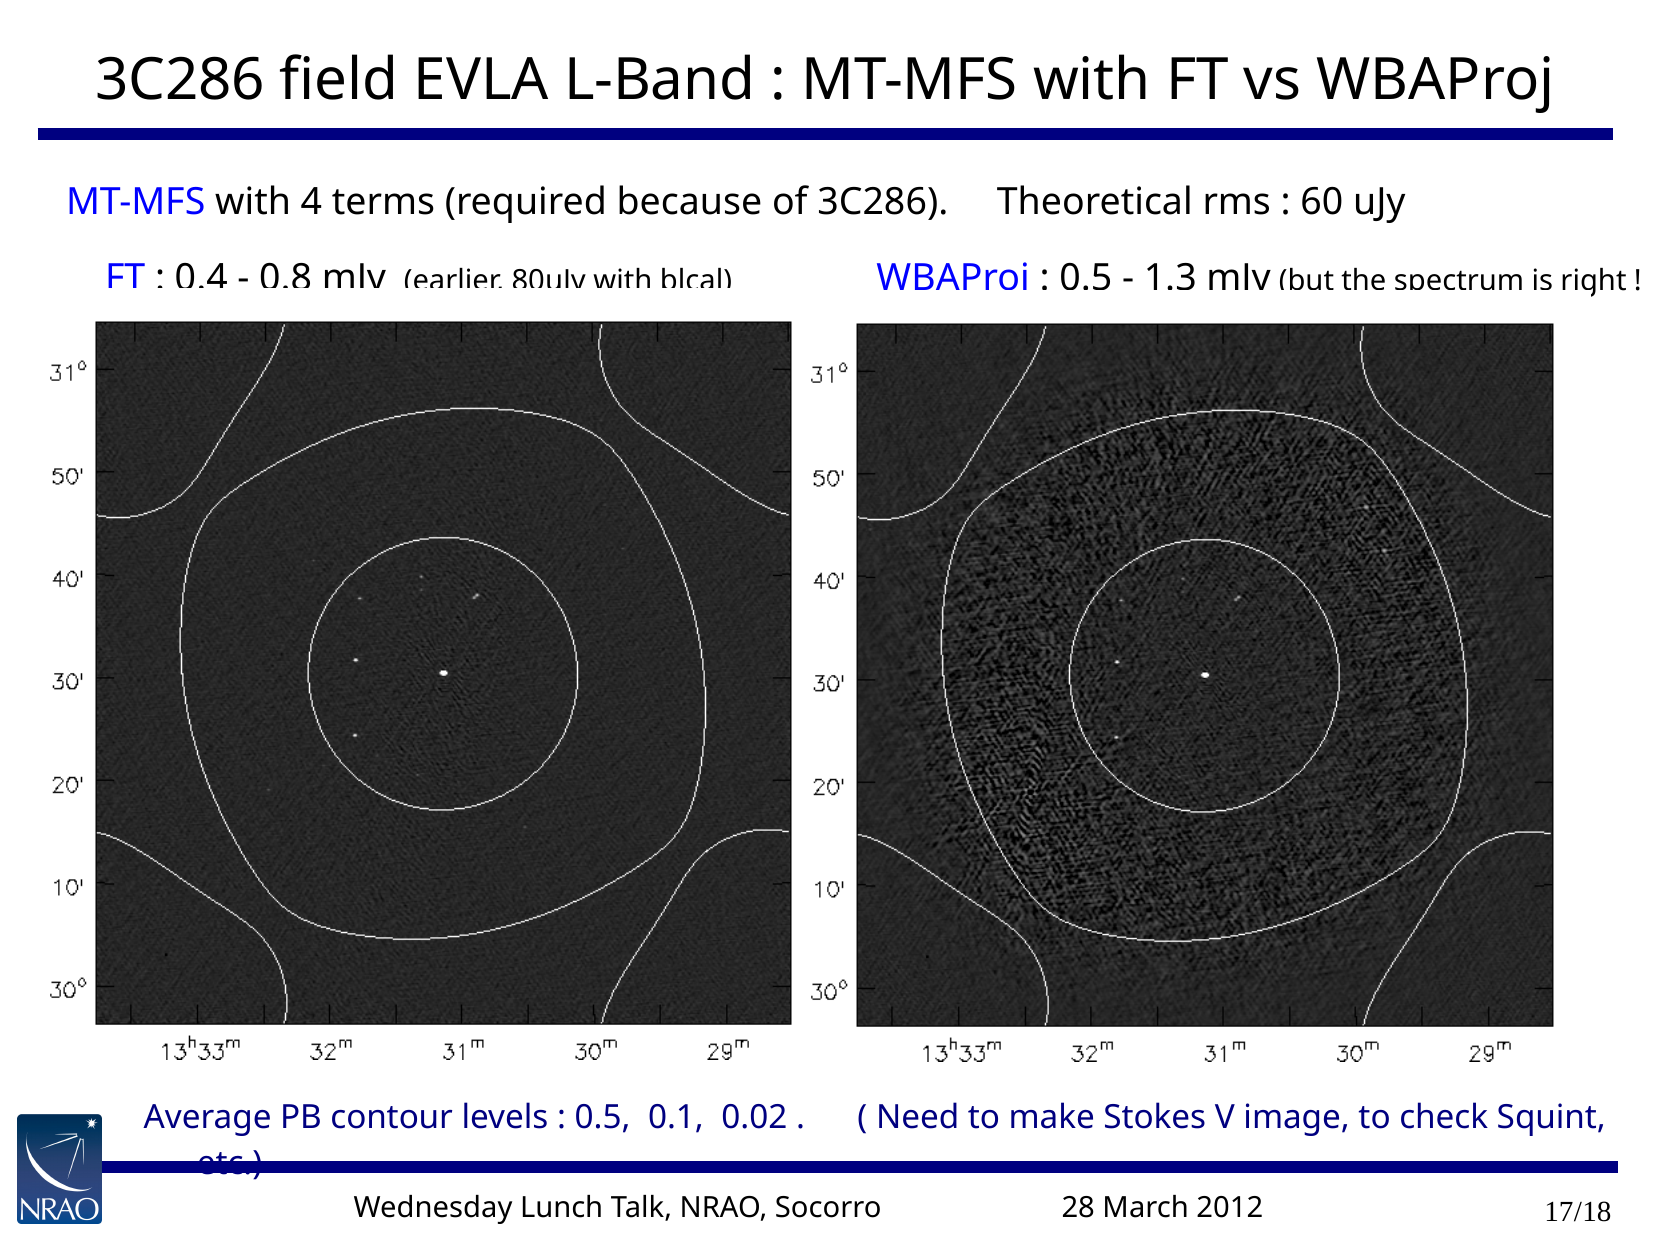

# 3C286 field EVLA L-Band : MT-MFS with FT vs WBAProj
MT-MFS with 4 terms (required because of 3C286). Theoretical rms : 60 uJy
 FT : 0.4 - 0.8 mJy (earlier, 80uJy with blcal) WBAProj : 0.5 - 1.3 mJy (but the spectrum is right ! )
Average PB contour levels : 0.5, 0.1, 0.02 . ( Need to make Stokes V image, to check Squint, etc.)
17